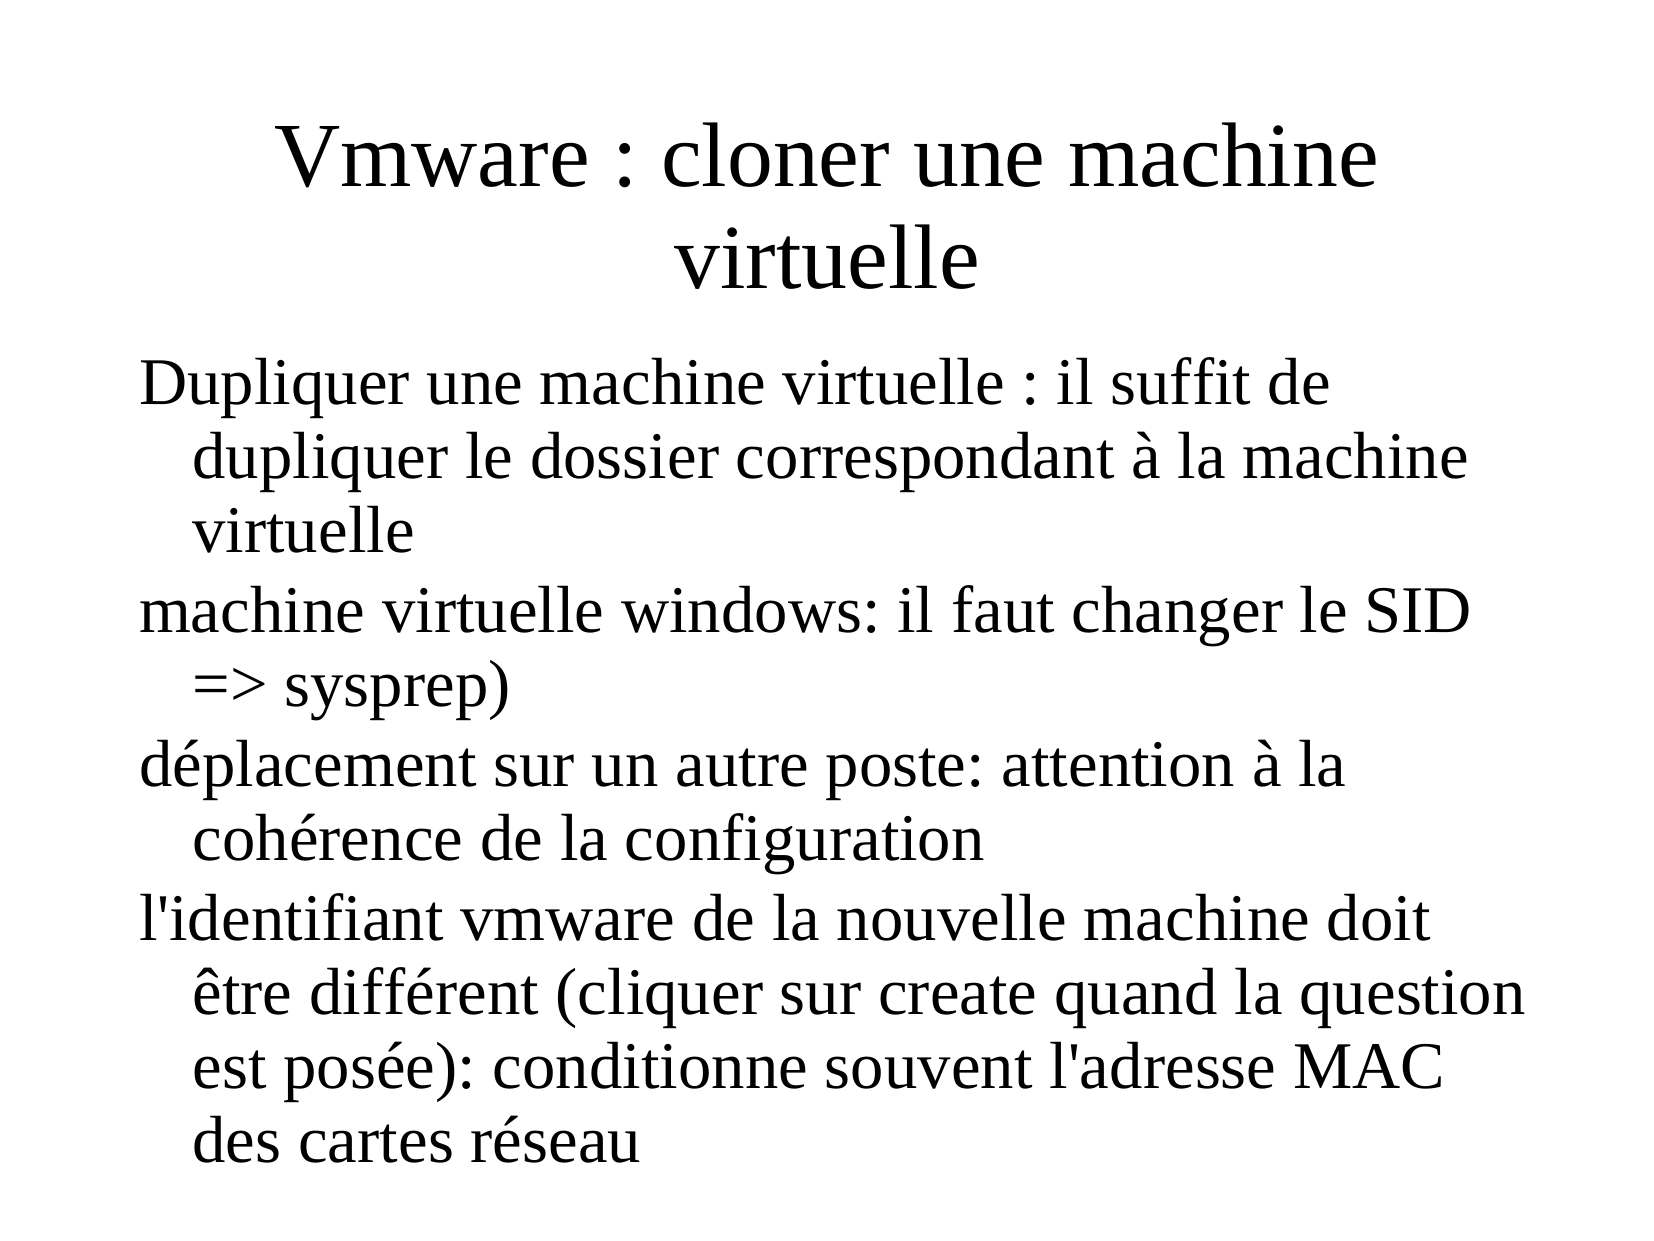

# Vmware : cloner une machine virtuelle
Dupliquer une machine virtuelle : il suffit de dupliquer le dossier correspondant à la machine virtuelle
machine virtuelle windows: il faut changer le SID => sysprep)
déplacement sur un autre poste: attention à la cohérence de la configuration
l'identifiant vmware de la nouvelle machine doit être différent (cliquer sur create quand la question est posée): conditionne souvent l'adresse MAC des cartes réseau